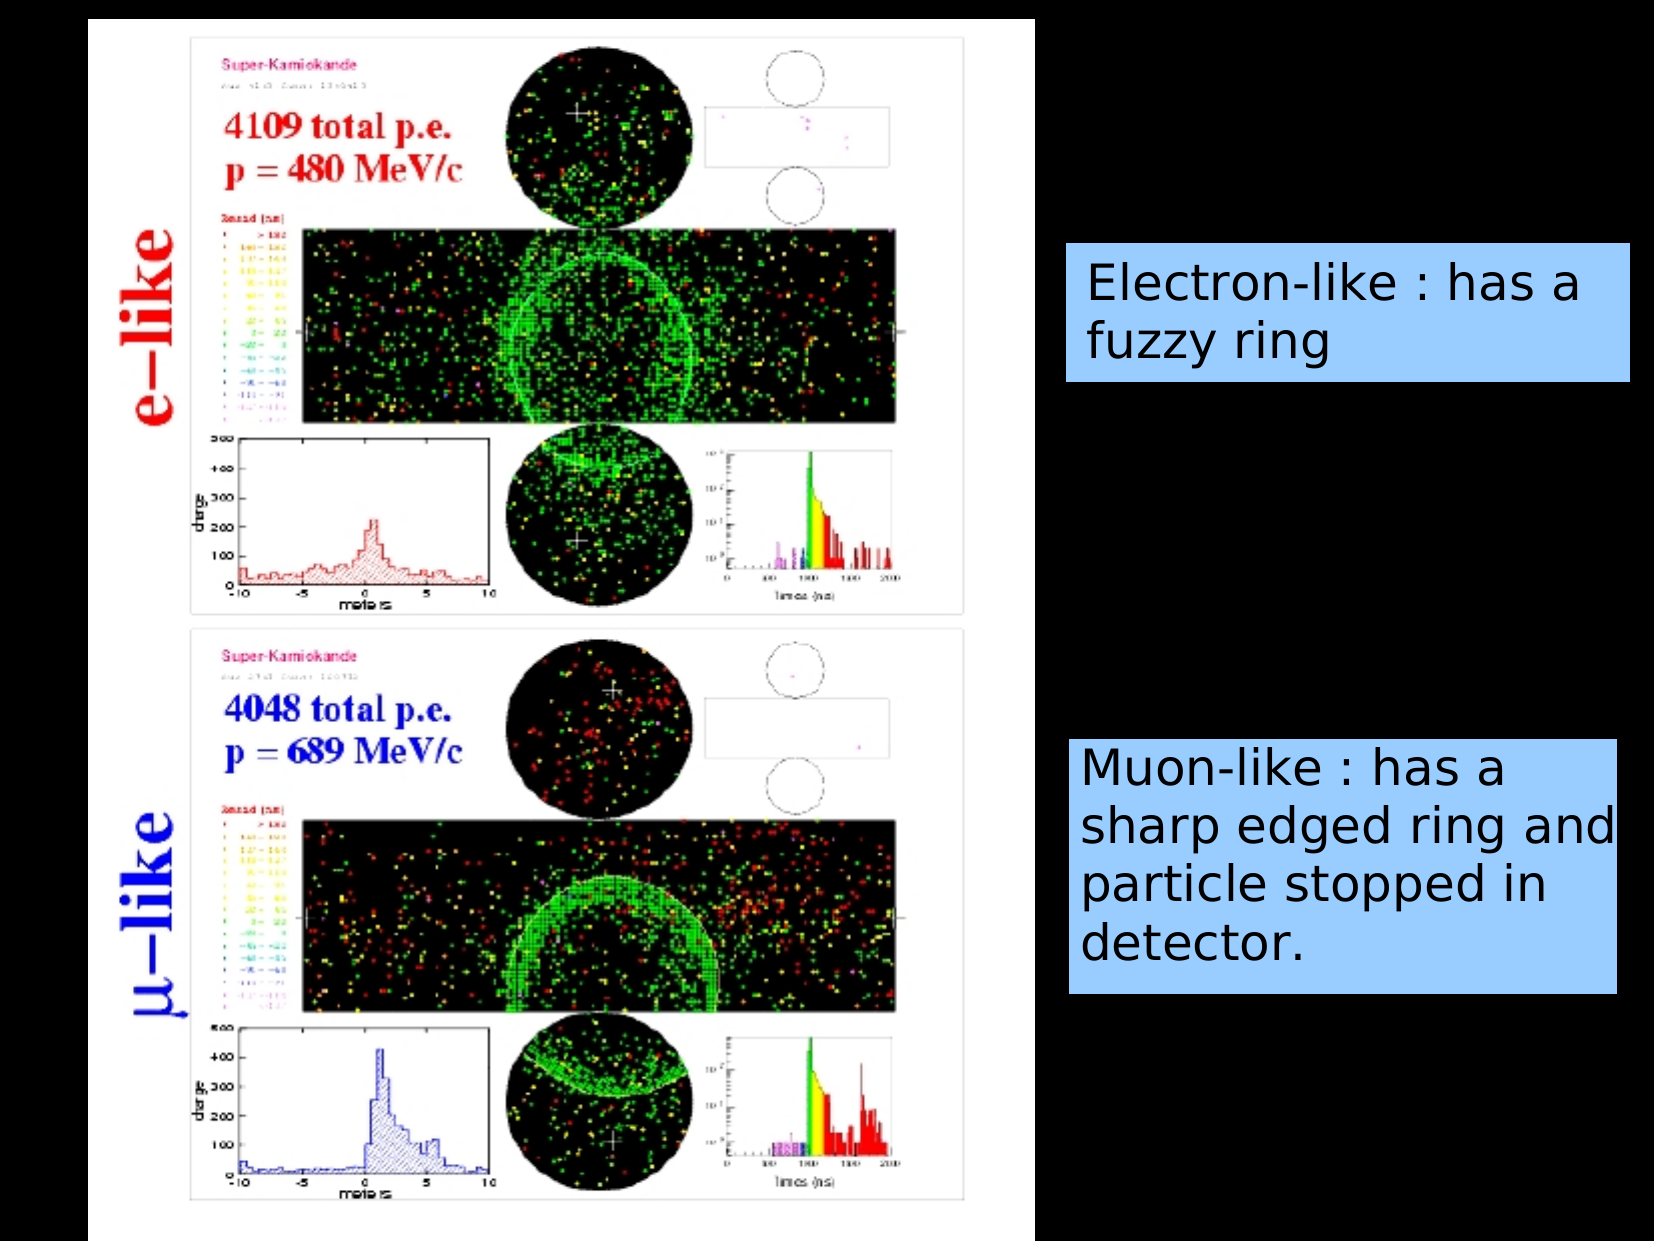

Electron-like : has a
fuzzy ring
Muon-like : has a
sharp edged ring and
particle stopped in
detector.